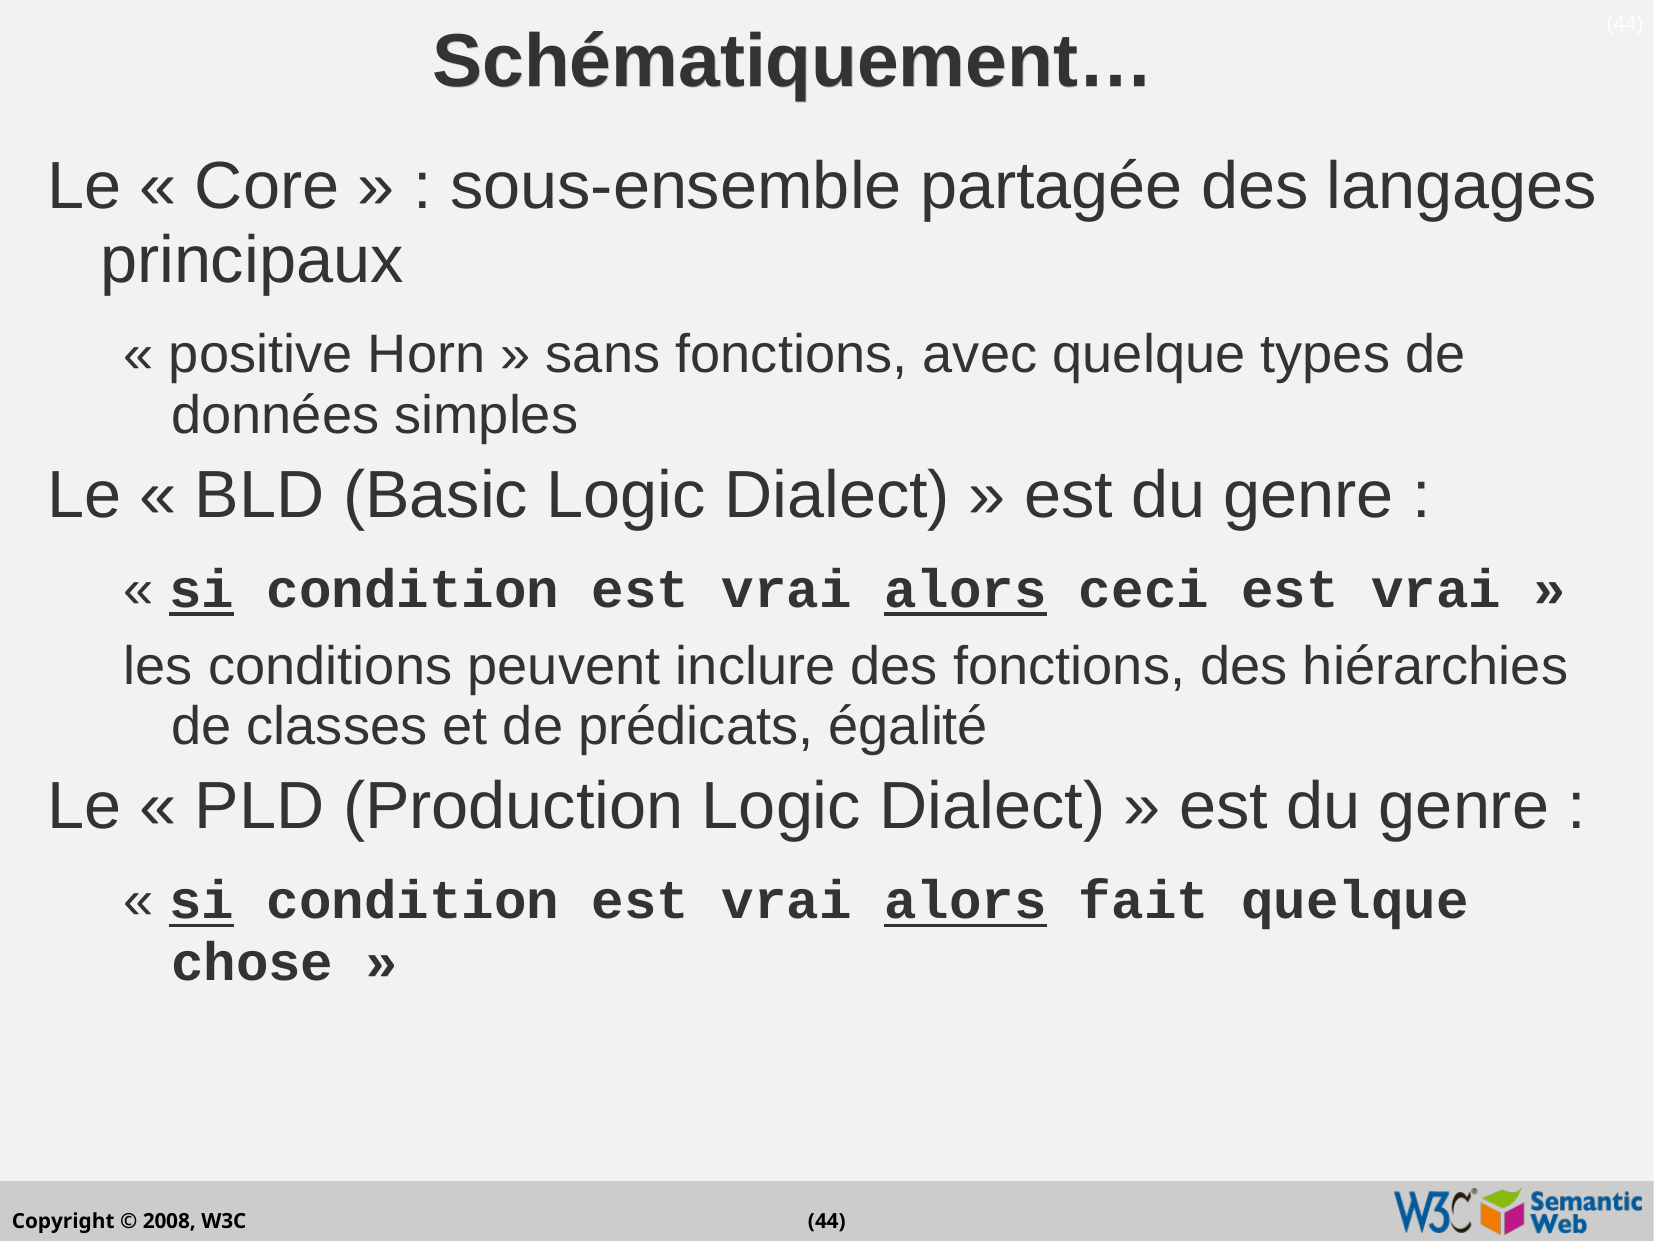

# Schématiquement…
Le « Core » : sous-ensemble partagée des langages principaux
« positive Horn » sans fonctions, avec quelque types de données simples
Le « BLD (Basic Logic Dialect) » est du genre :
« si condition est vrai alors ceci est vrai »
les conditions peuvent inclure des fonctions, des hiérarchies de classes et de prédicats, égalité
Le « PLD (Production Logic Dialect) » est du genre :
« si condition est vrai alors fait quelque chose »